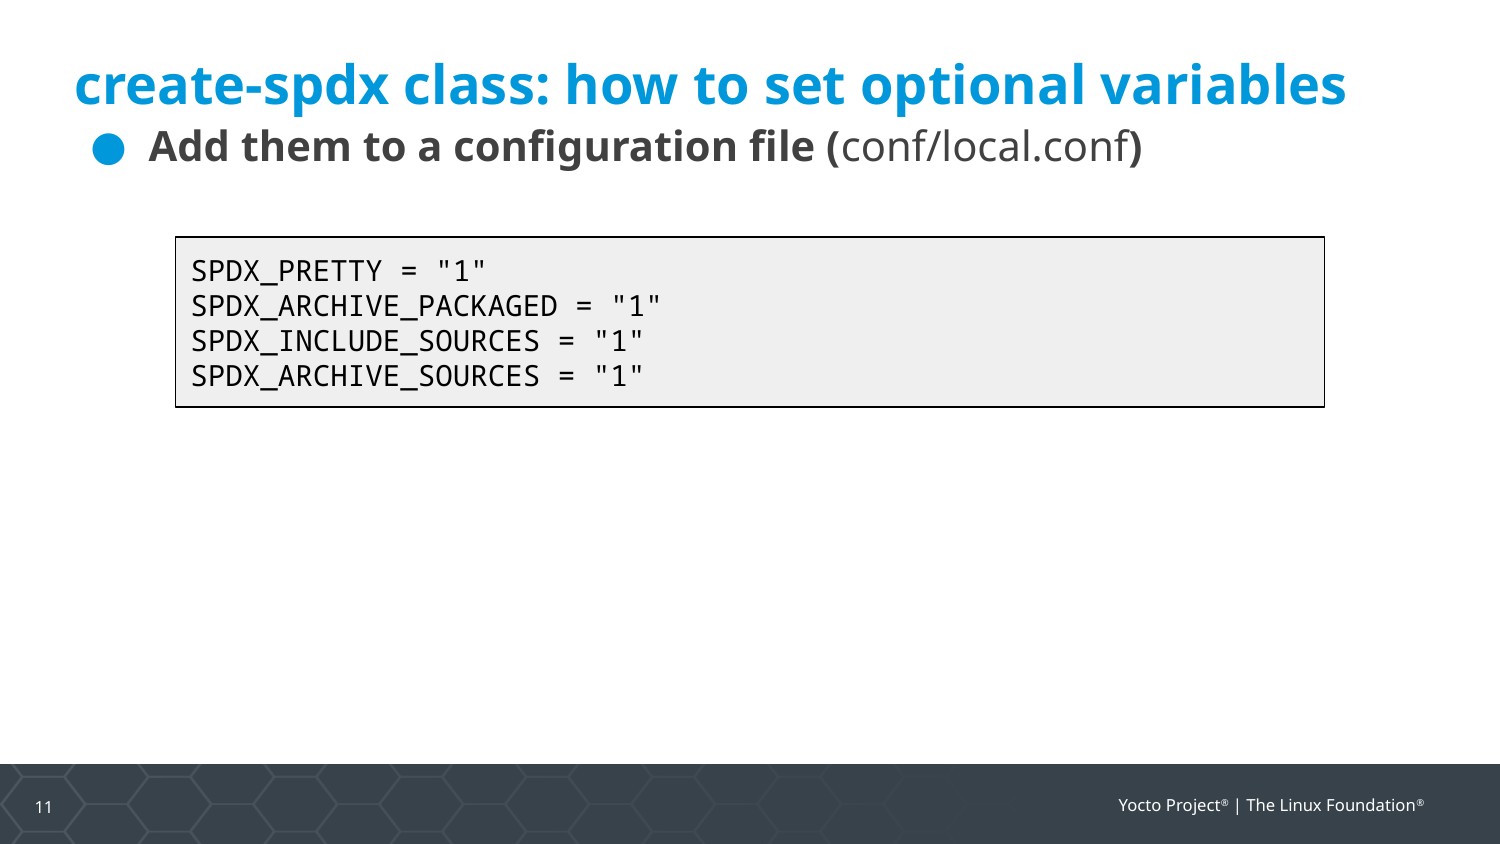

# create-spdx class: how to set optional variables
Add them to a configuration file (conf/local.conf)
SPDX_PRETTY = "1"
SPDX_ARCHIVE_PACKAGED = "1"
SPDX_INCLUDE_SOURCES = "1"
SPDX_ARCHIVE_SOURCES = "1"